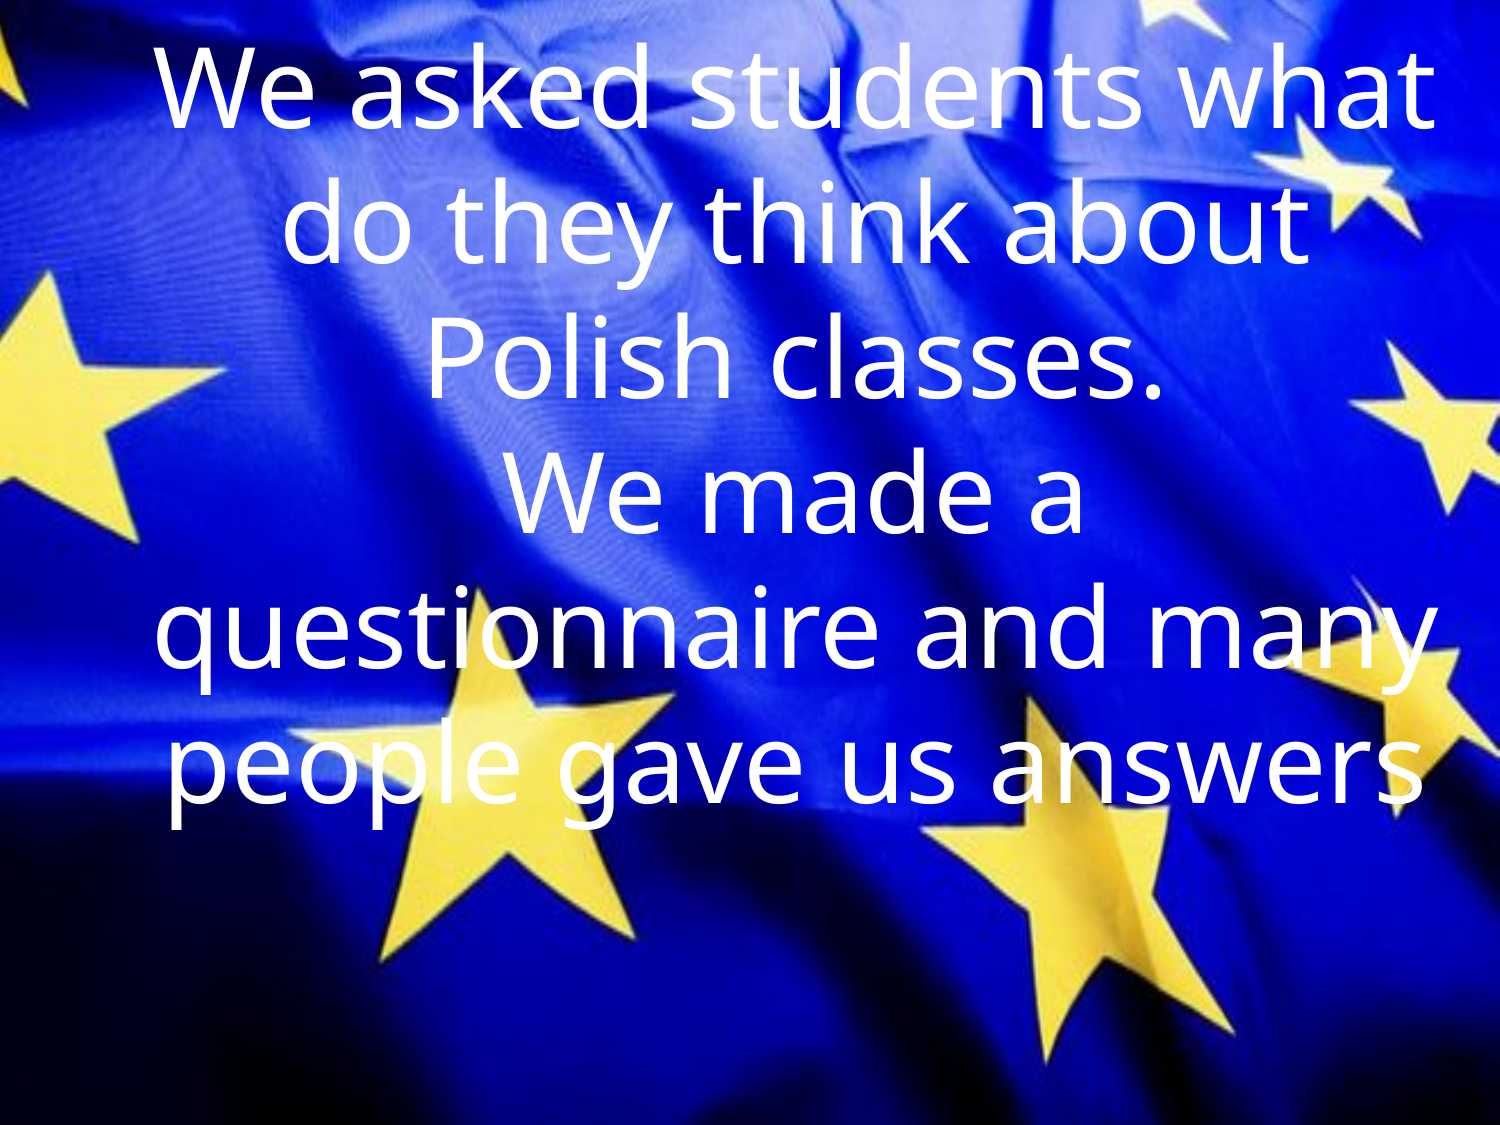

# We asked students what do they think about Polish classes. We made a questionnaire and many people gave us answers